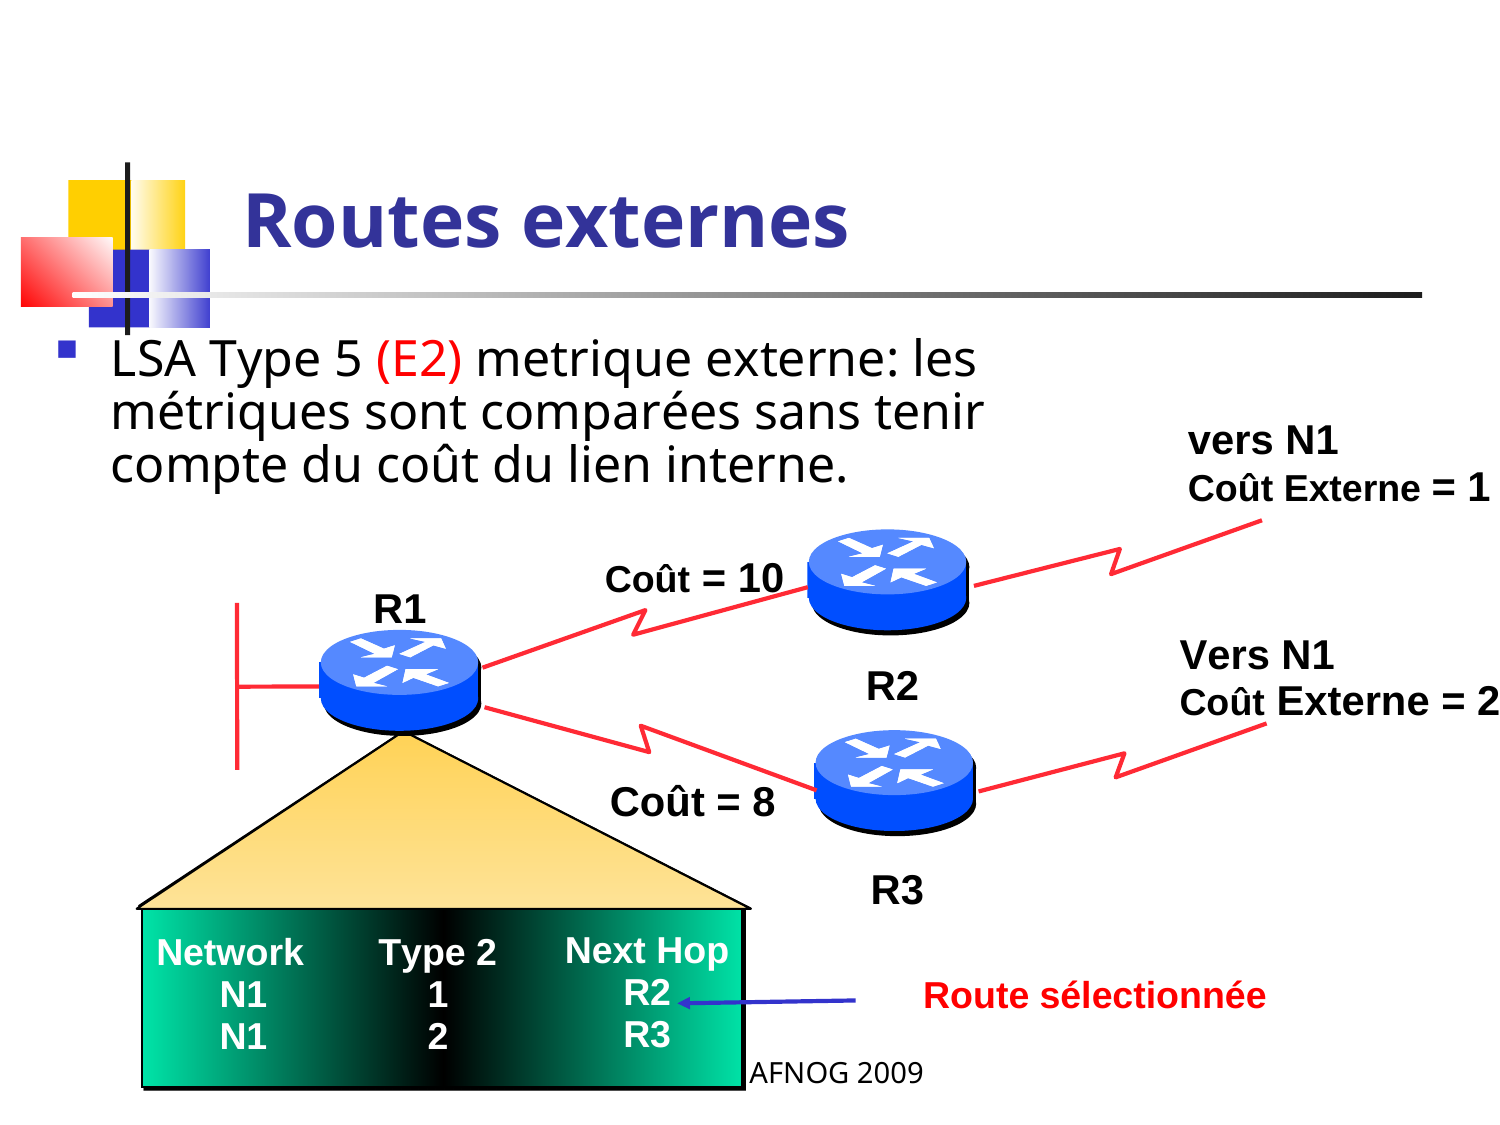

# Routes externes
LSA Type 5 (E2) metrique externe: les métriques sont comparées sans tenir compte du coût du lien interne.
vers N1
Coût Externe = 1
R1
Vers N1
Coût Externe = 2
R2
R3
Coût = 10
Coût = 8
Next Hop
R2
R3
 Network
N1
N1
Type 2
1
2
Route sélectionnée
AFNOG 2009